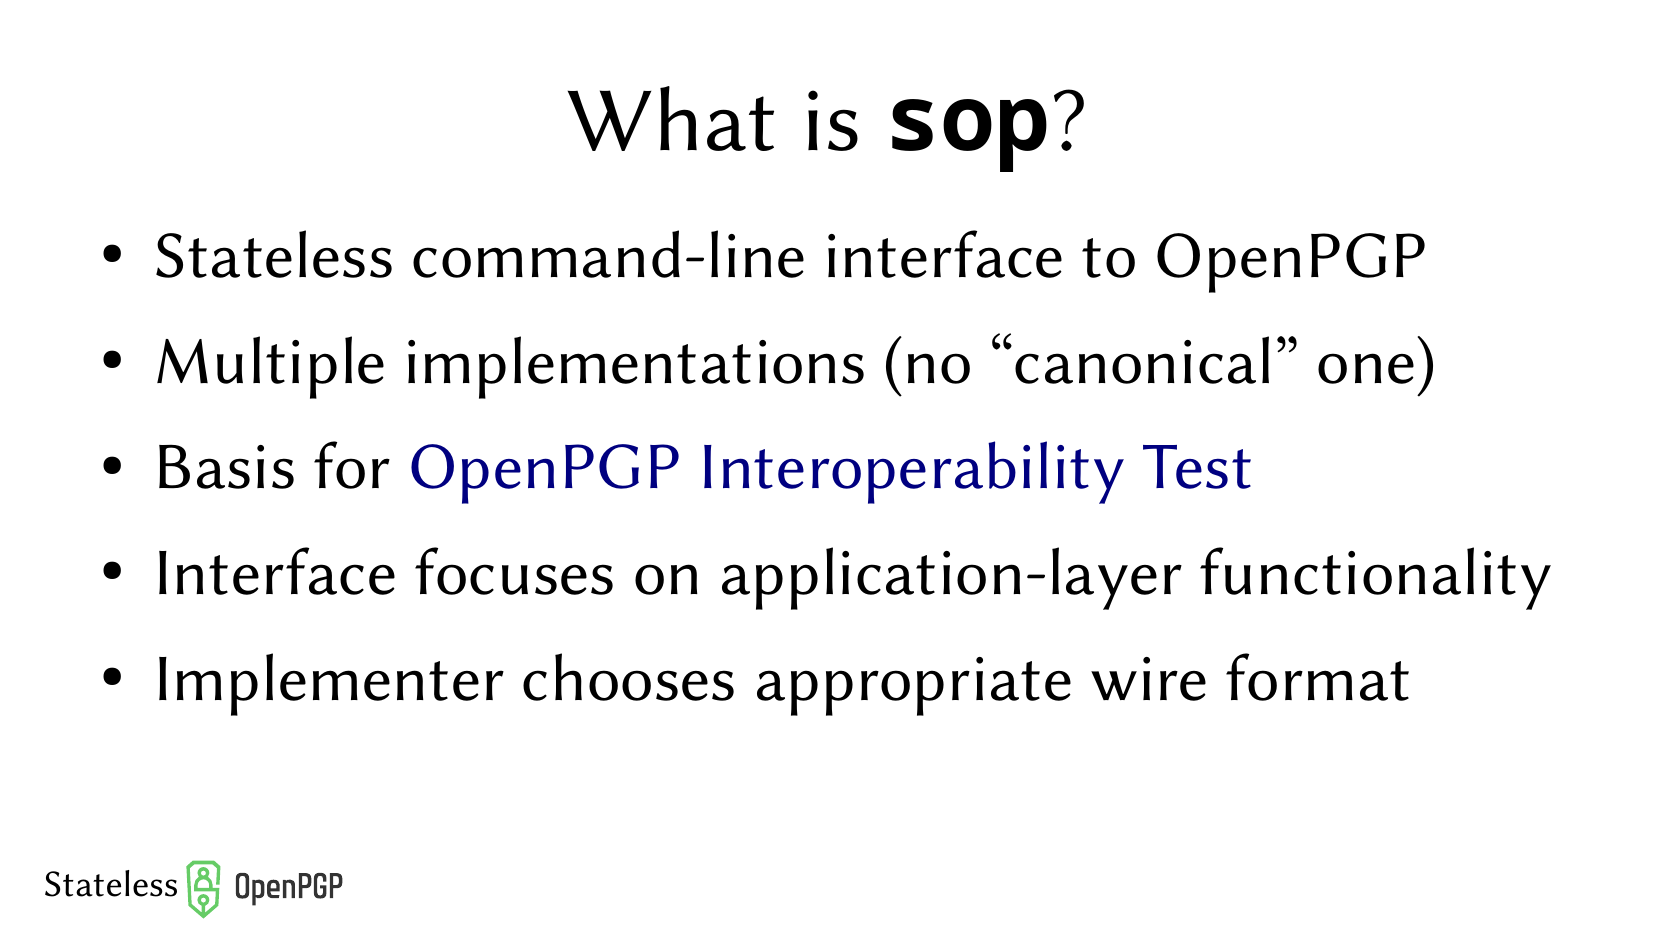

# What is sop?
Stateless command-line interface to OpenPGP
Multiple implementations (no “canonical” one)
Basis for OpenPGP Interoperability Test
Interface focuses on application-layer functionality
Implementer chooses appropriate wire format